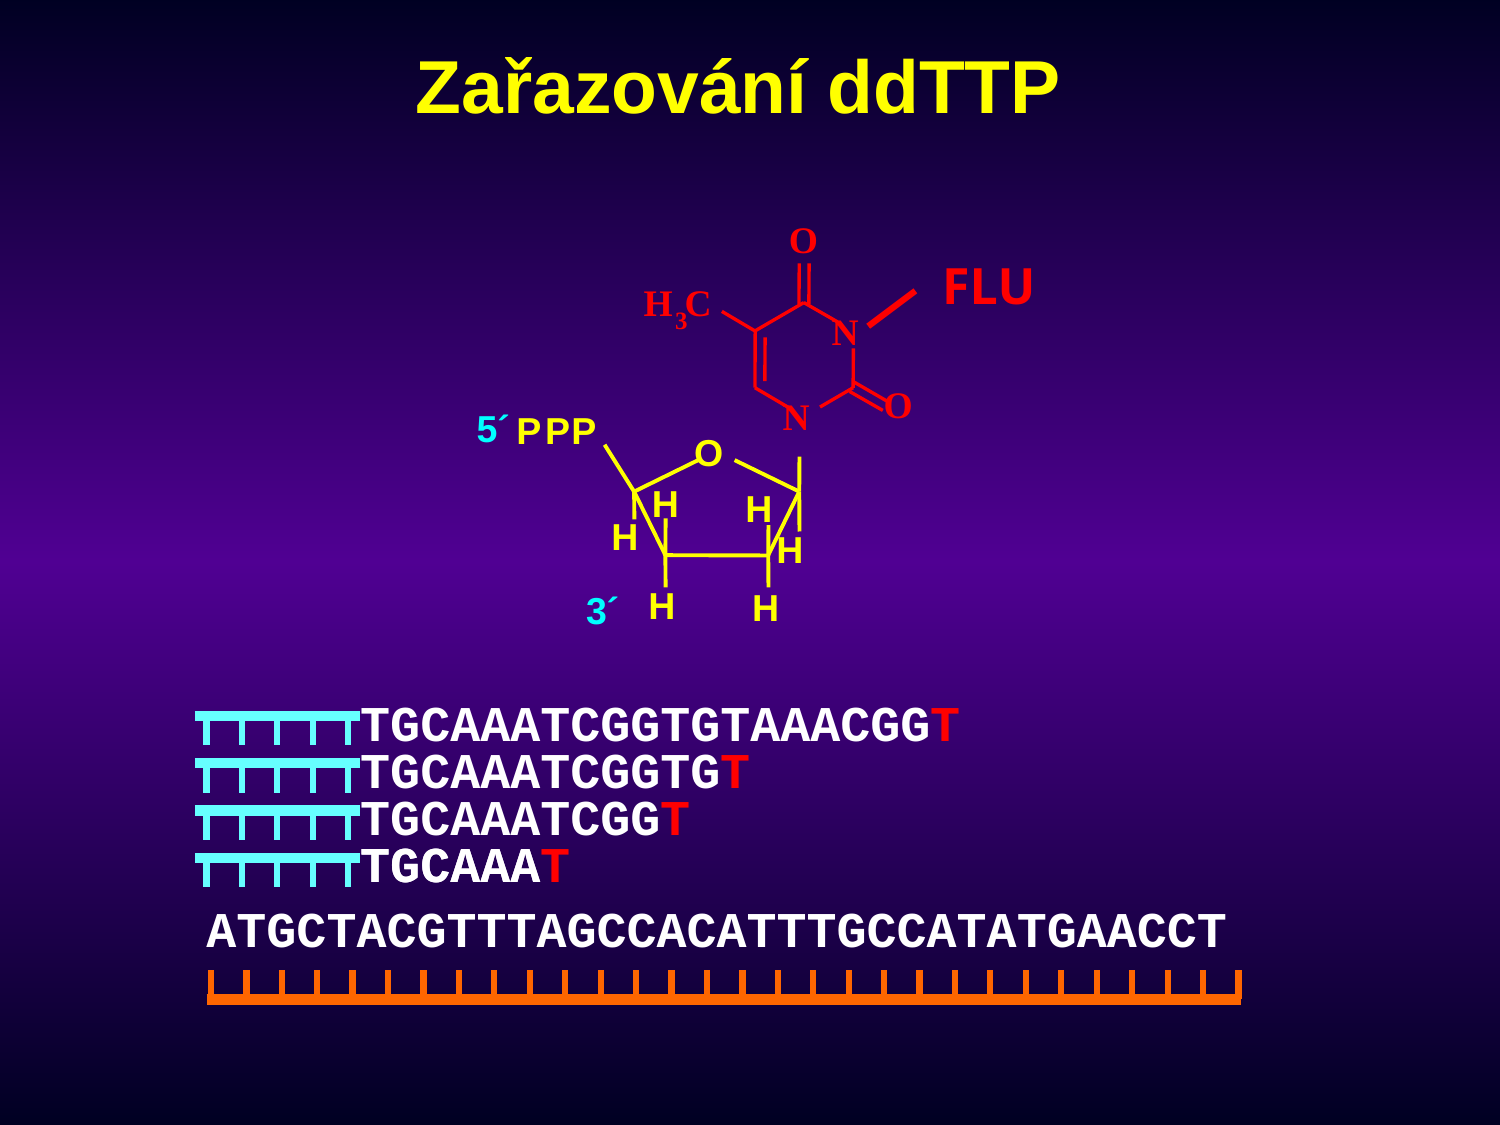

# Zařazování ddTTP
O
H
C
3
N
O
N
FLU
5´
P
P
P
O
H
H
H
H
H
H
3´
TGCAAATCGGTGTAAACGGT
TGCAAATCGGTGT
TGCAAATCGGT
TGCAAA
TGCAAAT
ATGCTACGTTTAGCCACATTTGCCATATGAACCT